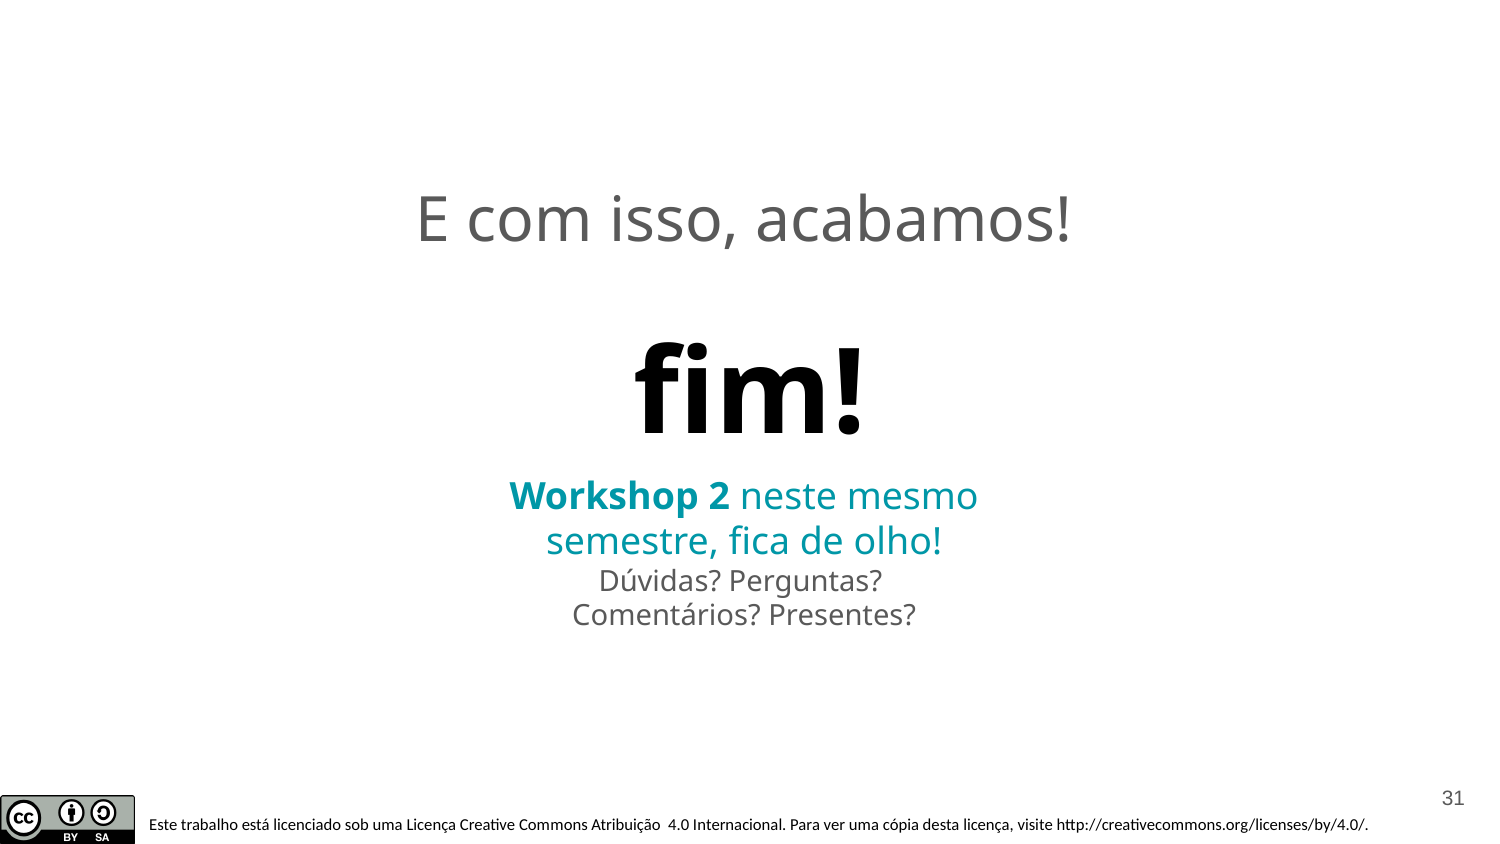

E com isso, acabamos!
# fim!
Workshop 2 neste mesmo semestre, fica de olho!
Dúvidas? Perguntas?
Comentários? Presentes?
Este trabalho está licenciado sob uma Licença Creative Commons Atribuição 4.0 Internacional. Para ver uma cópia desta licença, visite http://creativecommons.org/licenses/by/4.0/.